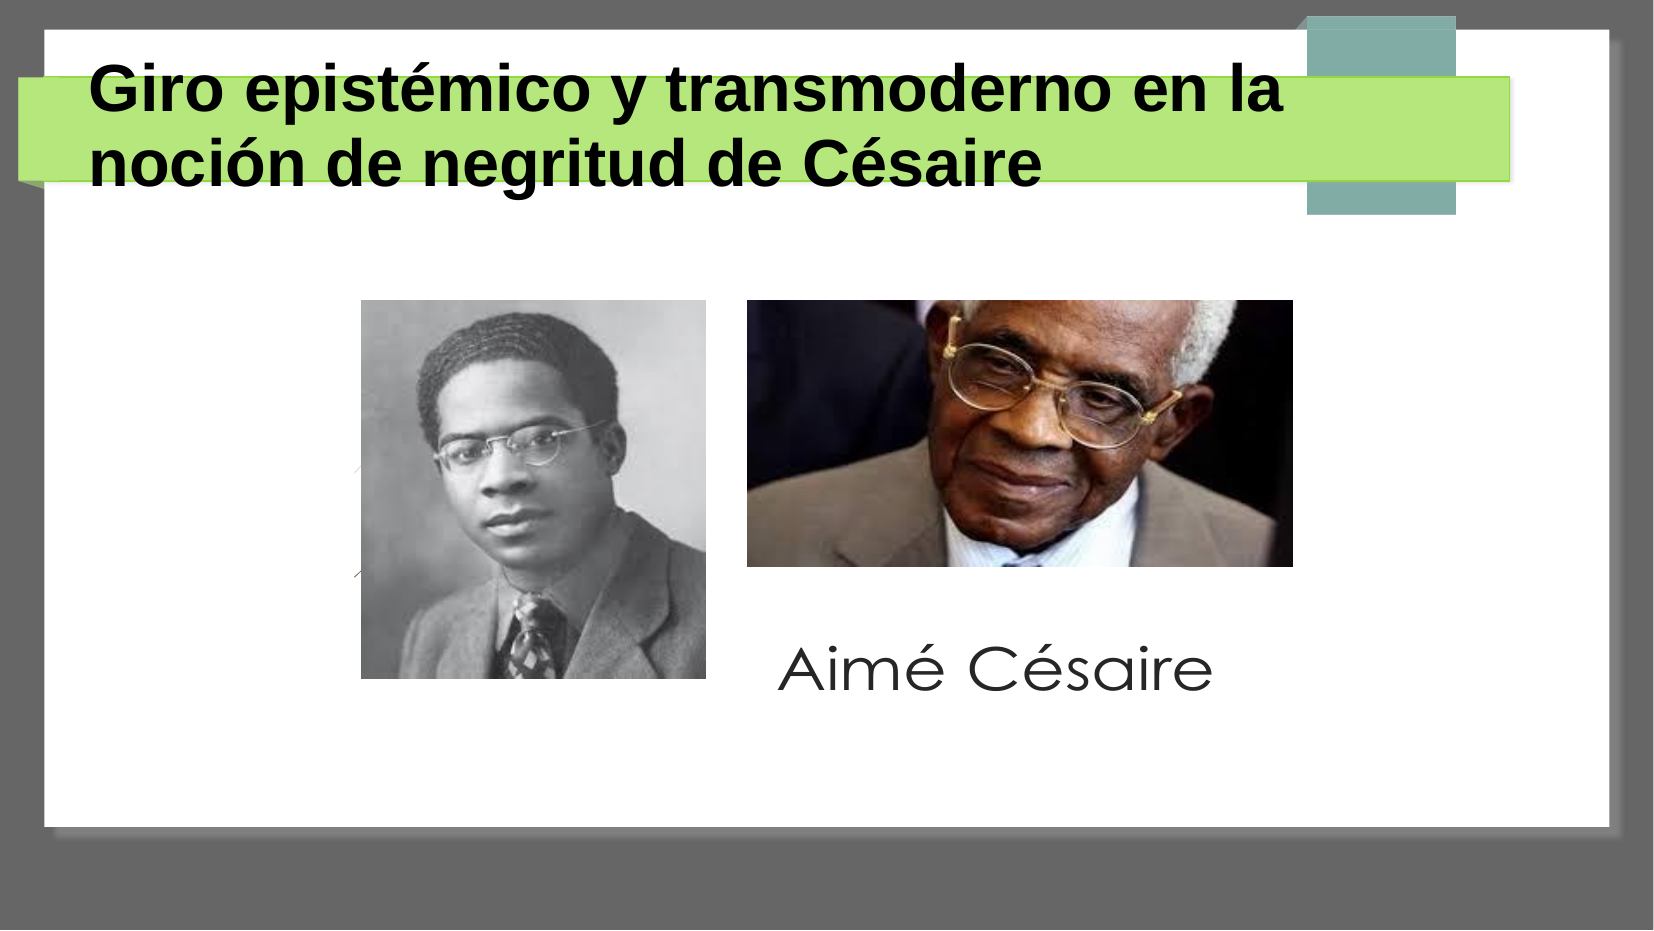

# Giro epistémico y transmoderno en la noción de negritud de Césaire